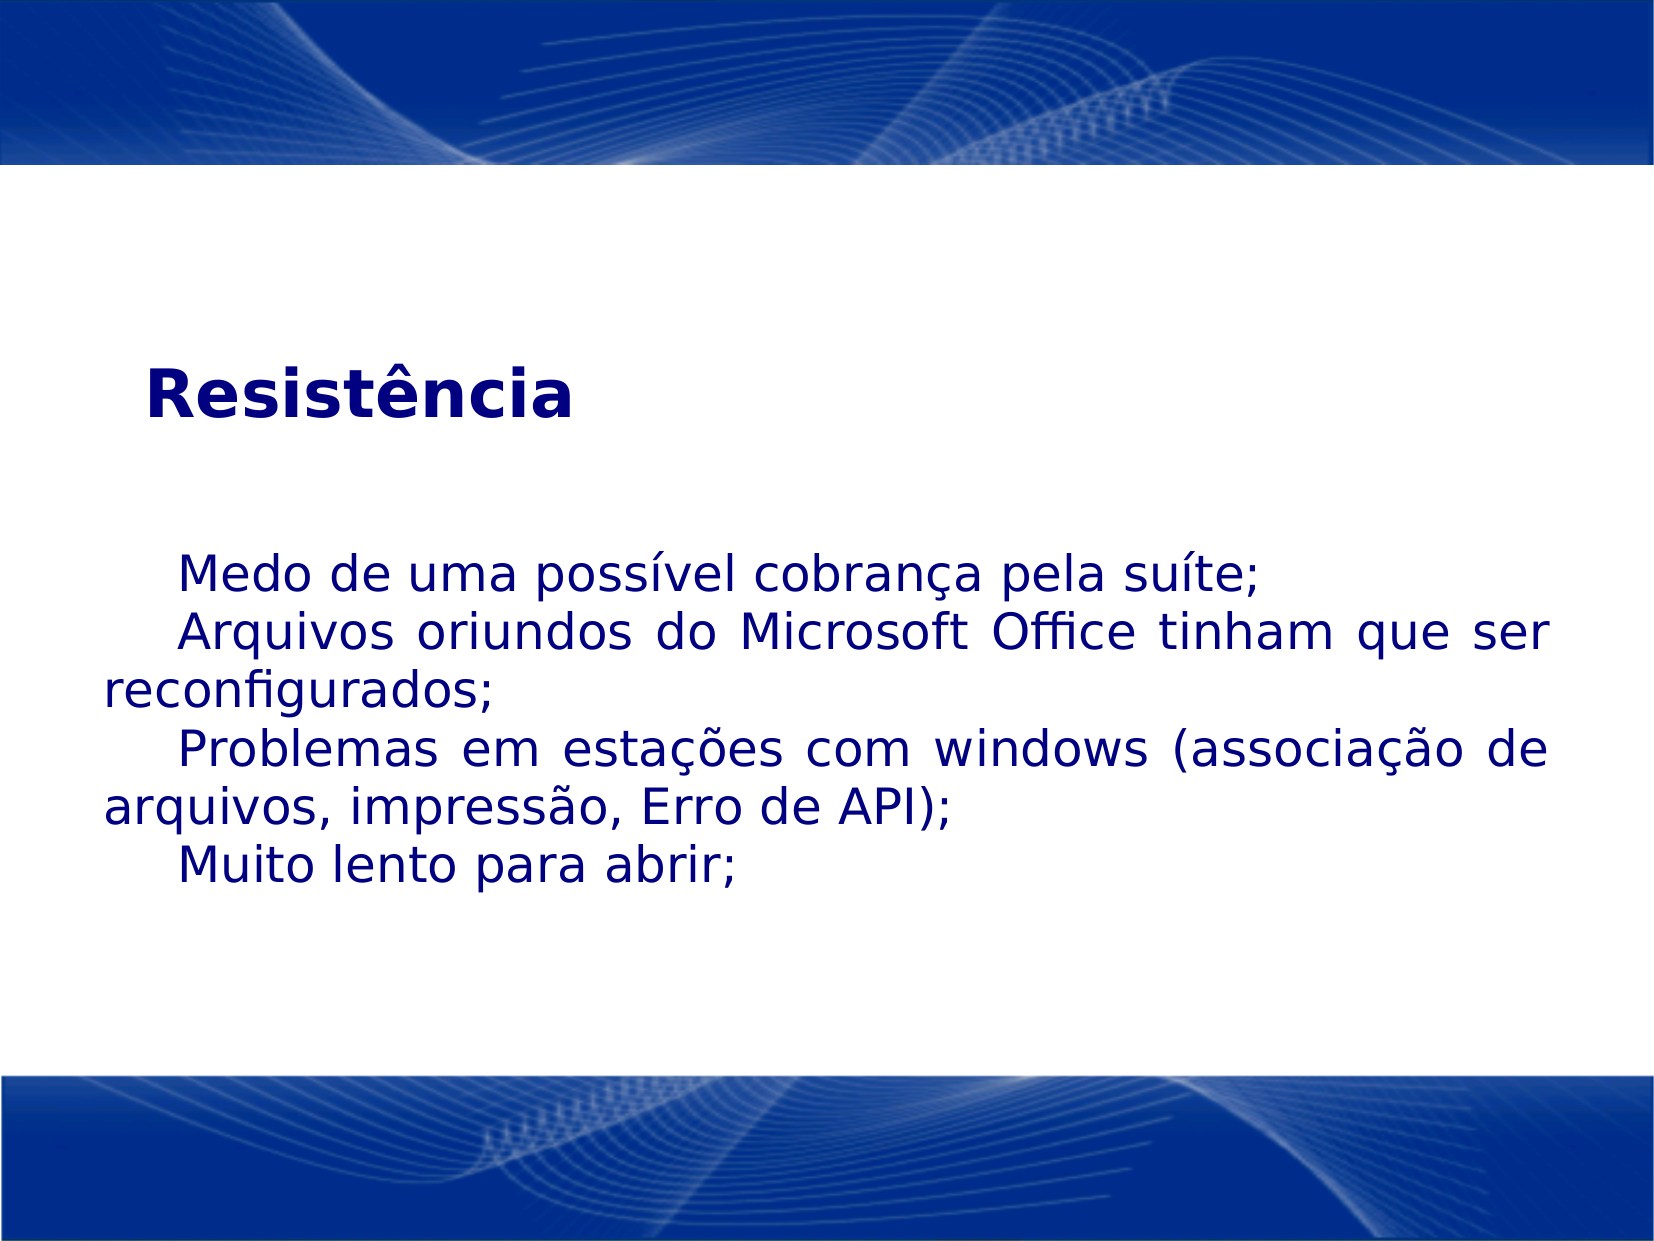

Resistência
	Medo de uma possível cobrança pela suíte;
	Arquivos oriundos do Microsoft Office tinham que ser reconfigurados;
	Problemas em estações com windows (associação de arquivos, impressão, Erro de API);
	Muito lento para abrir;